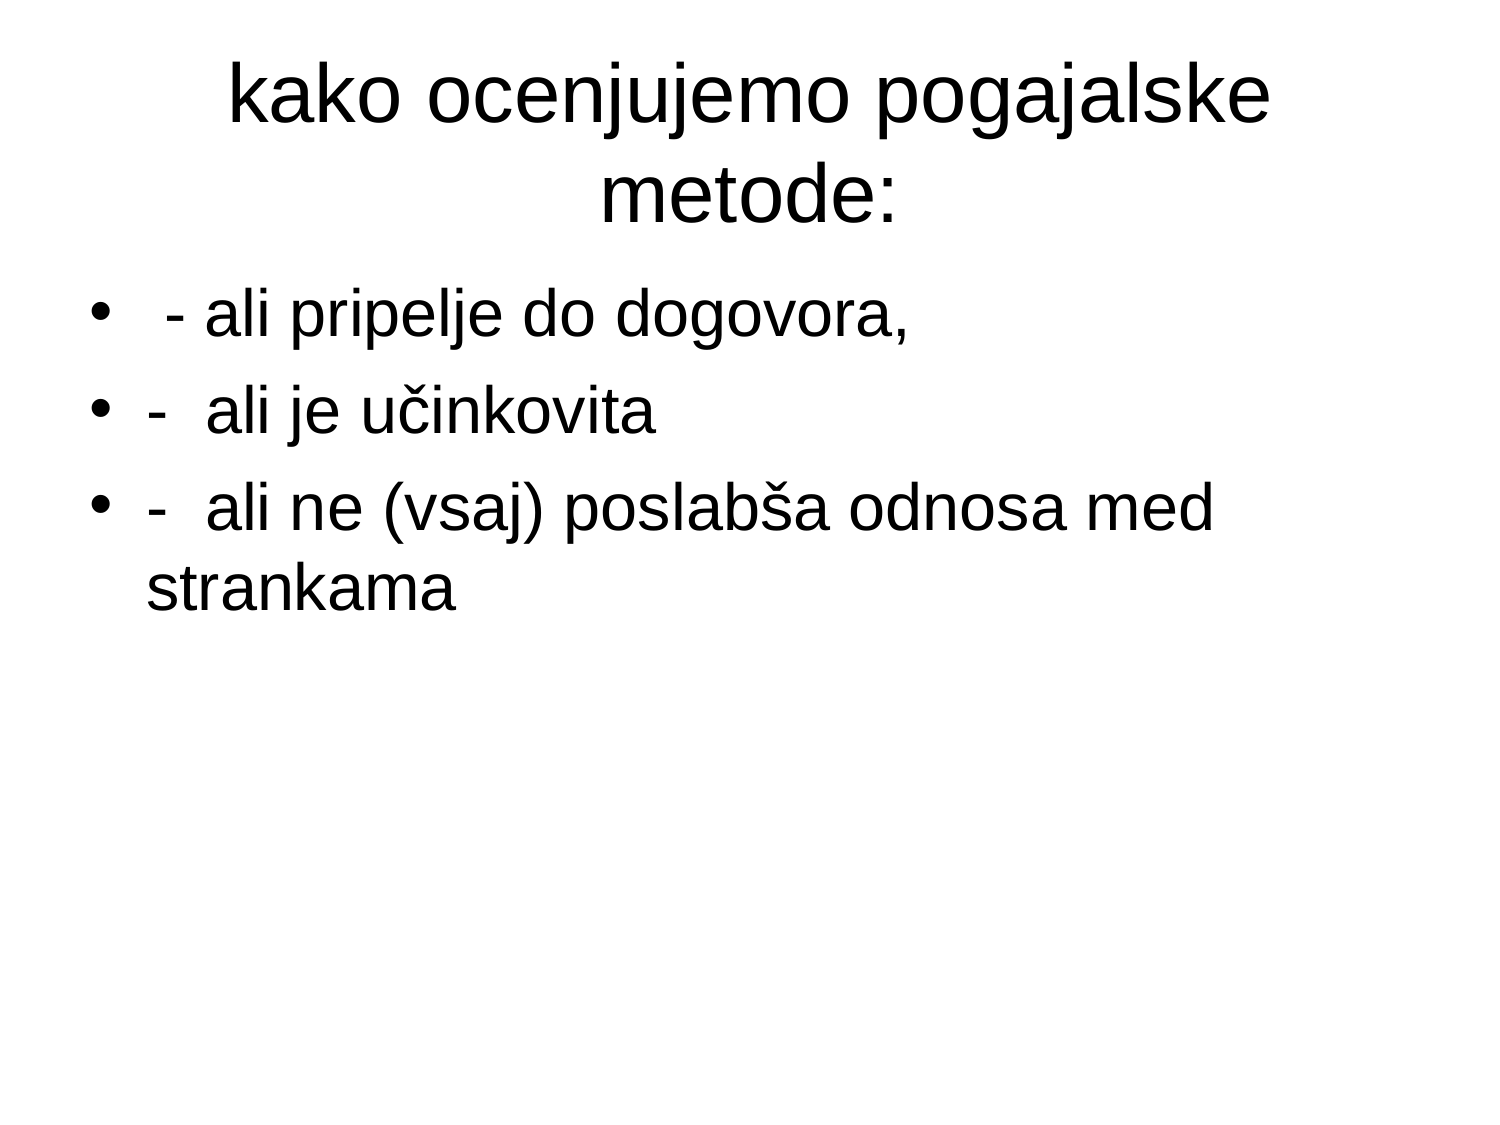

# kako ocenjujemo pogajalske metode:
 - ali pripelje do dogovora,
- ali je učinkovita
- ali ne (vsaj) poslabša odnosa med strankama